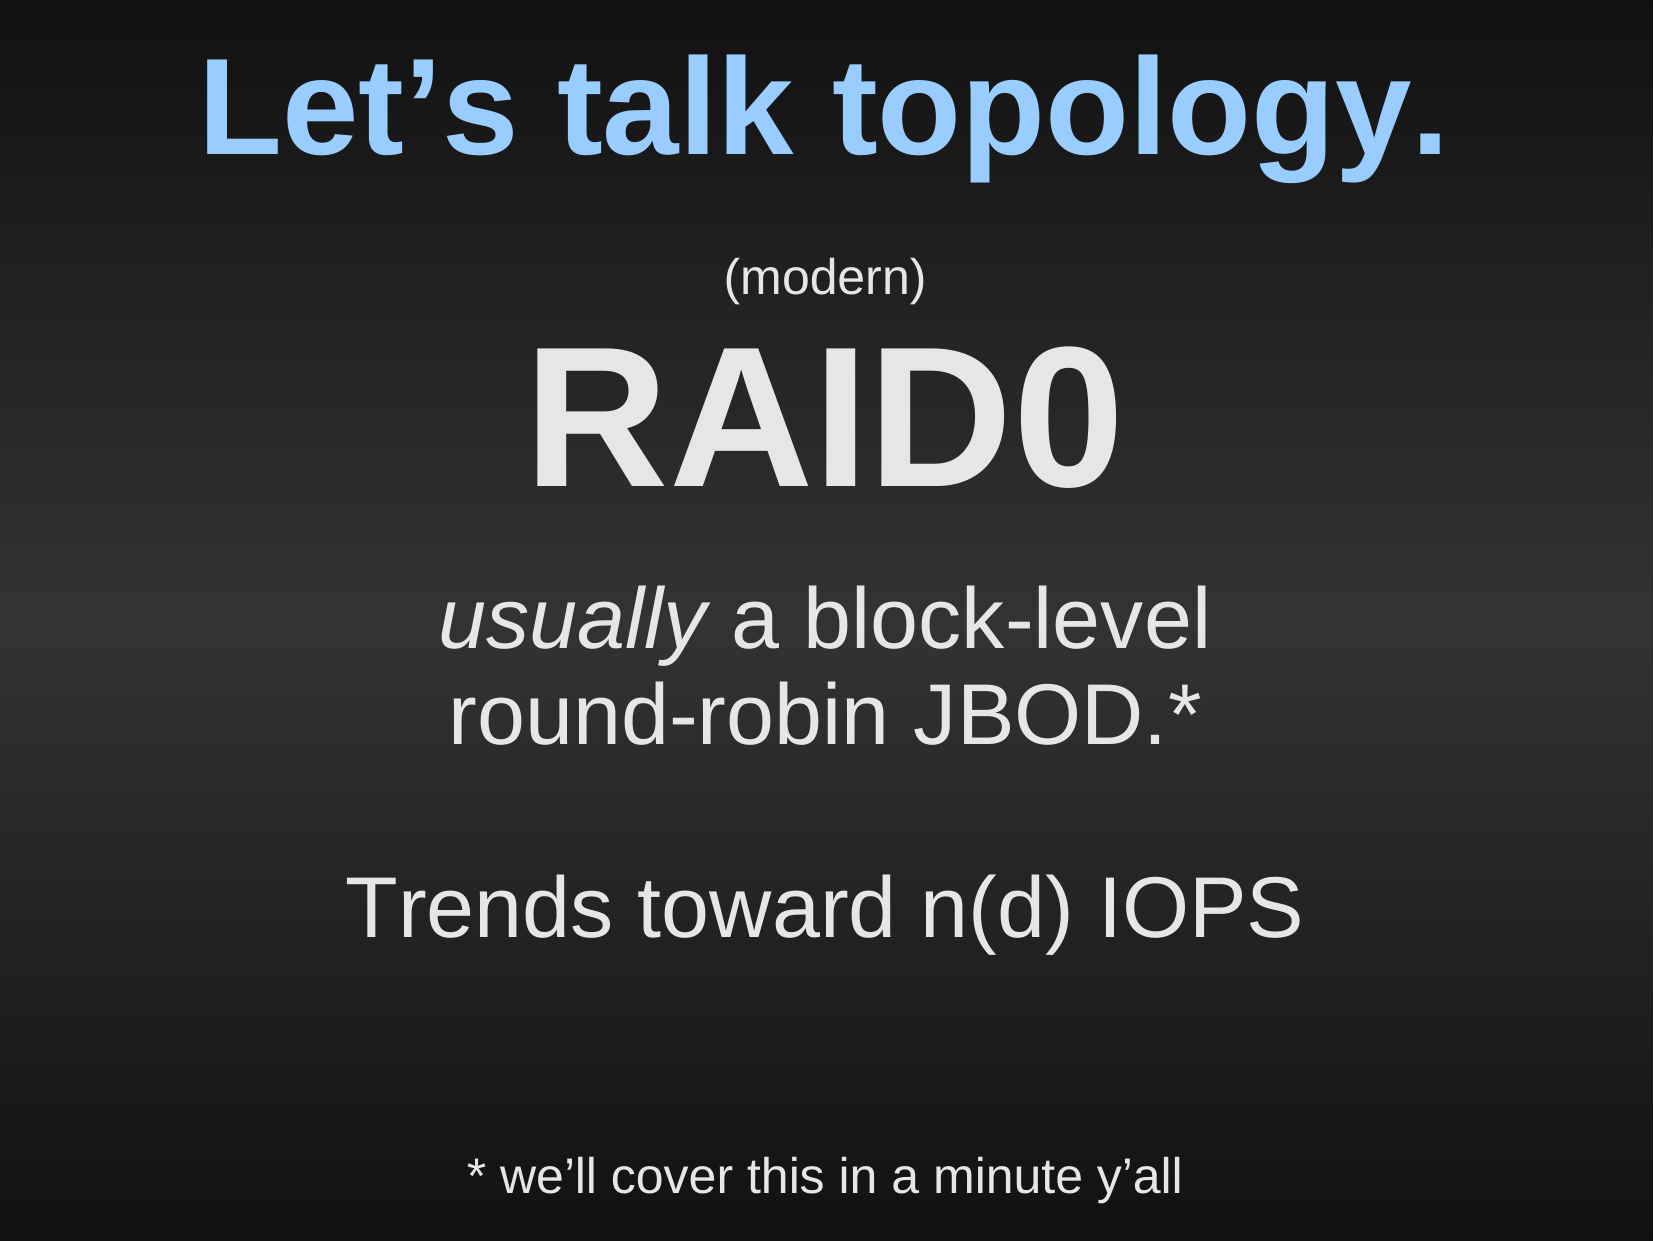

# Let’s talk topology.
(modern)
RAID0
usually a block-level
round-robin JBOD.*
Trends toward n(d) IOPS
* we’ll cover this in a minute y’all